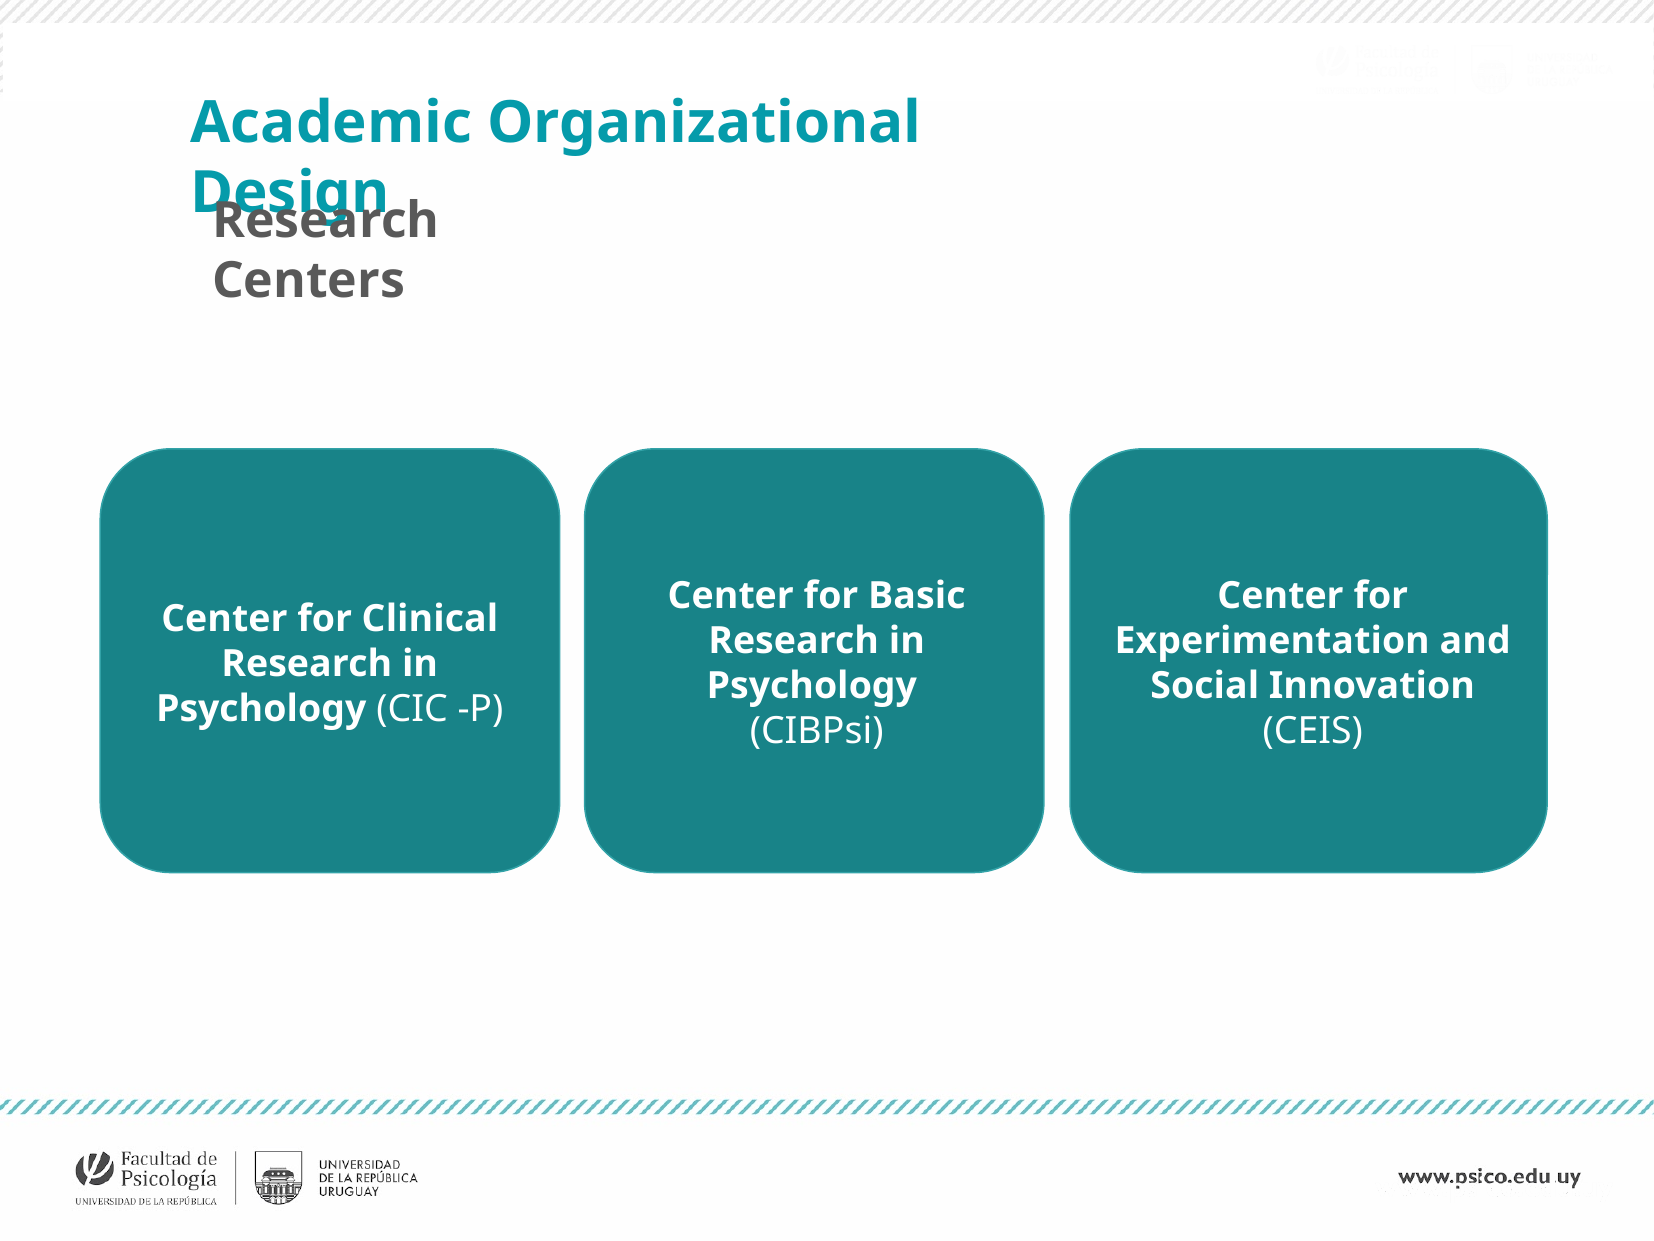

Academic Organizational Design
Research Centers
Center for Experimentation and Social Innovation
(CEIS)
Center for Basic Research in Psychology
(CIBPsi)
Center for Clinical Research in Psychology (CIC -P)